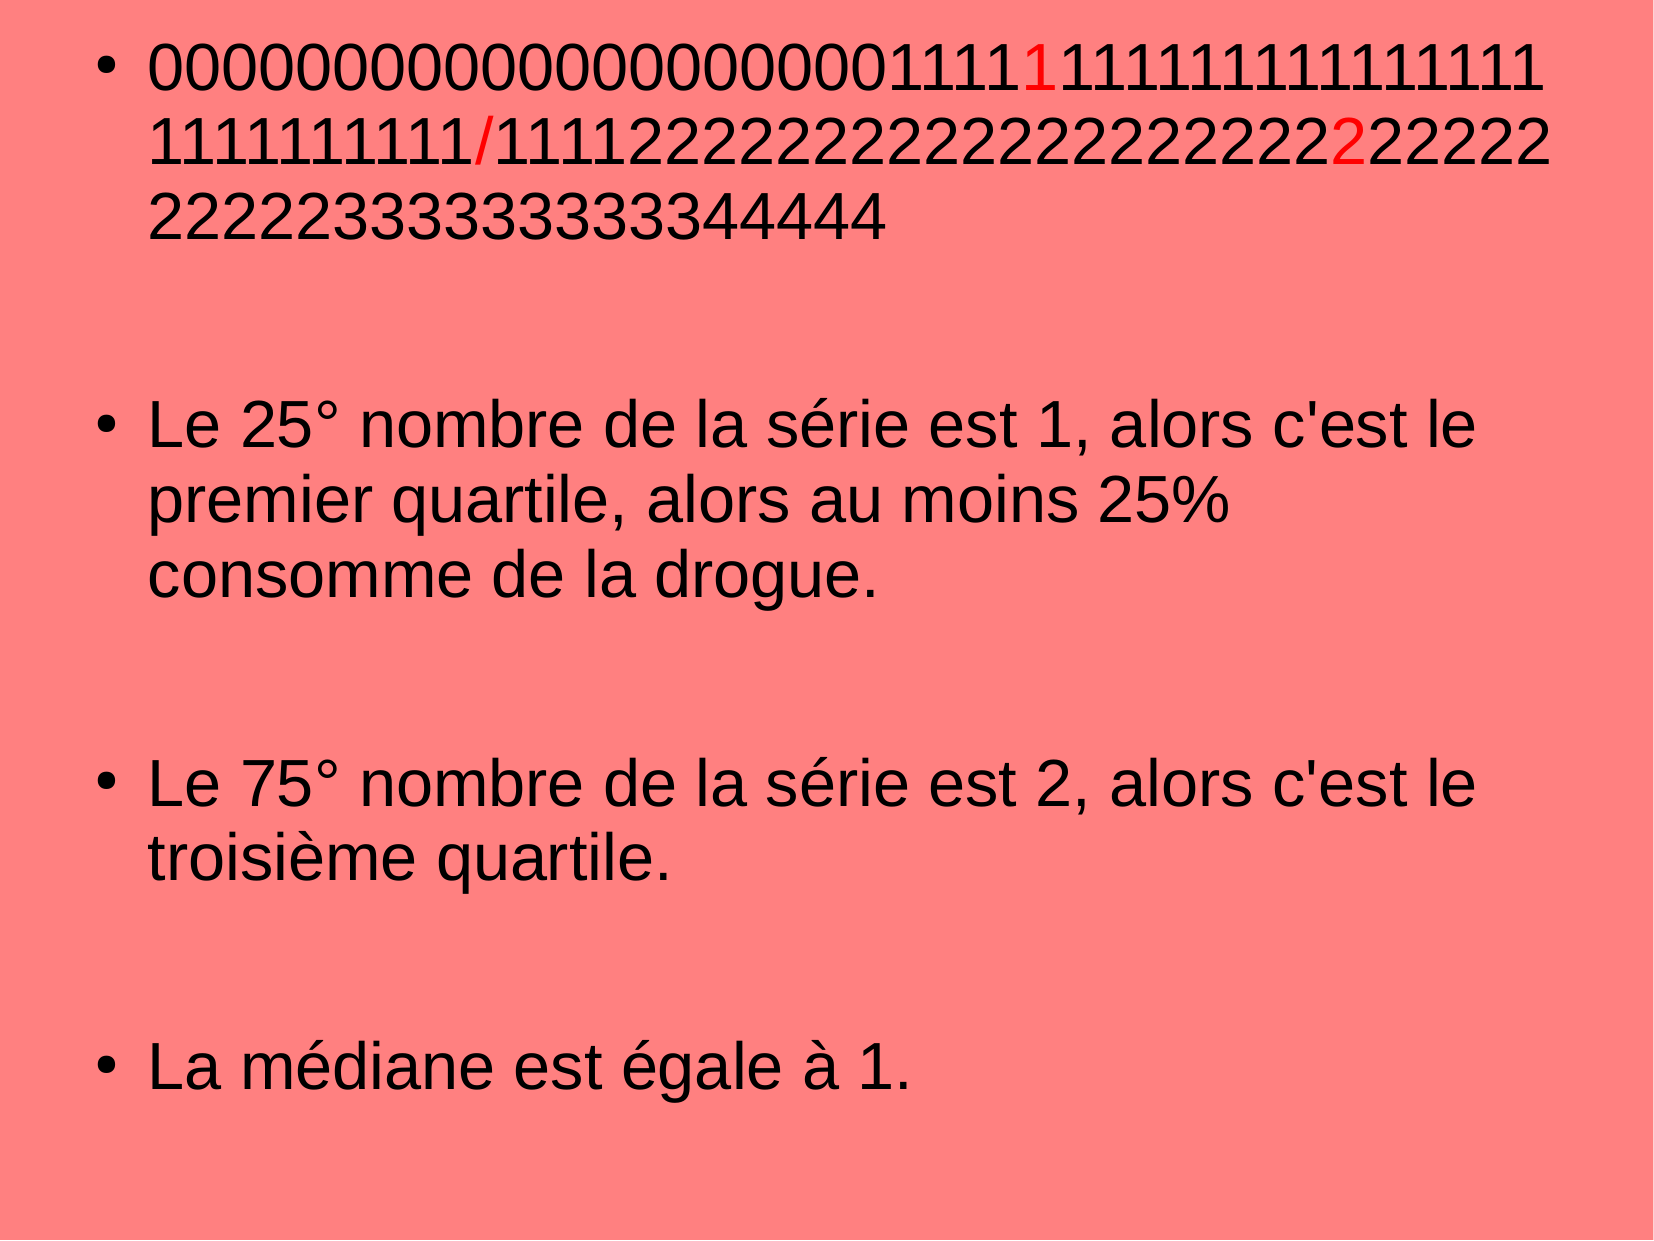

00000000000000000000111111111111111111111111111111/1111222222222222222222222222222222333333333344444
Le 25° nombre de la série est 1, alors c'est le premier quartile, alors au moins 25% consomme de la drogue.
Le 75° nombre de la série est 2, alors c'est le troisième quartile.
La médiane est égale à 1.
#